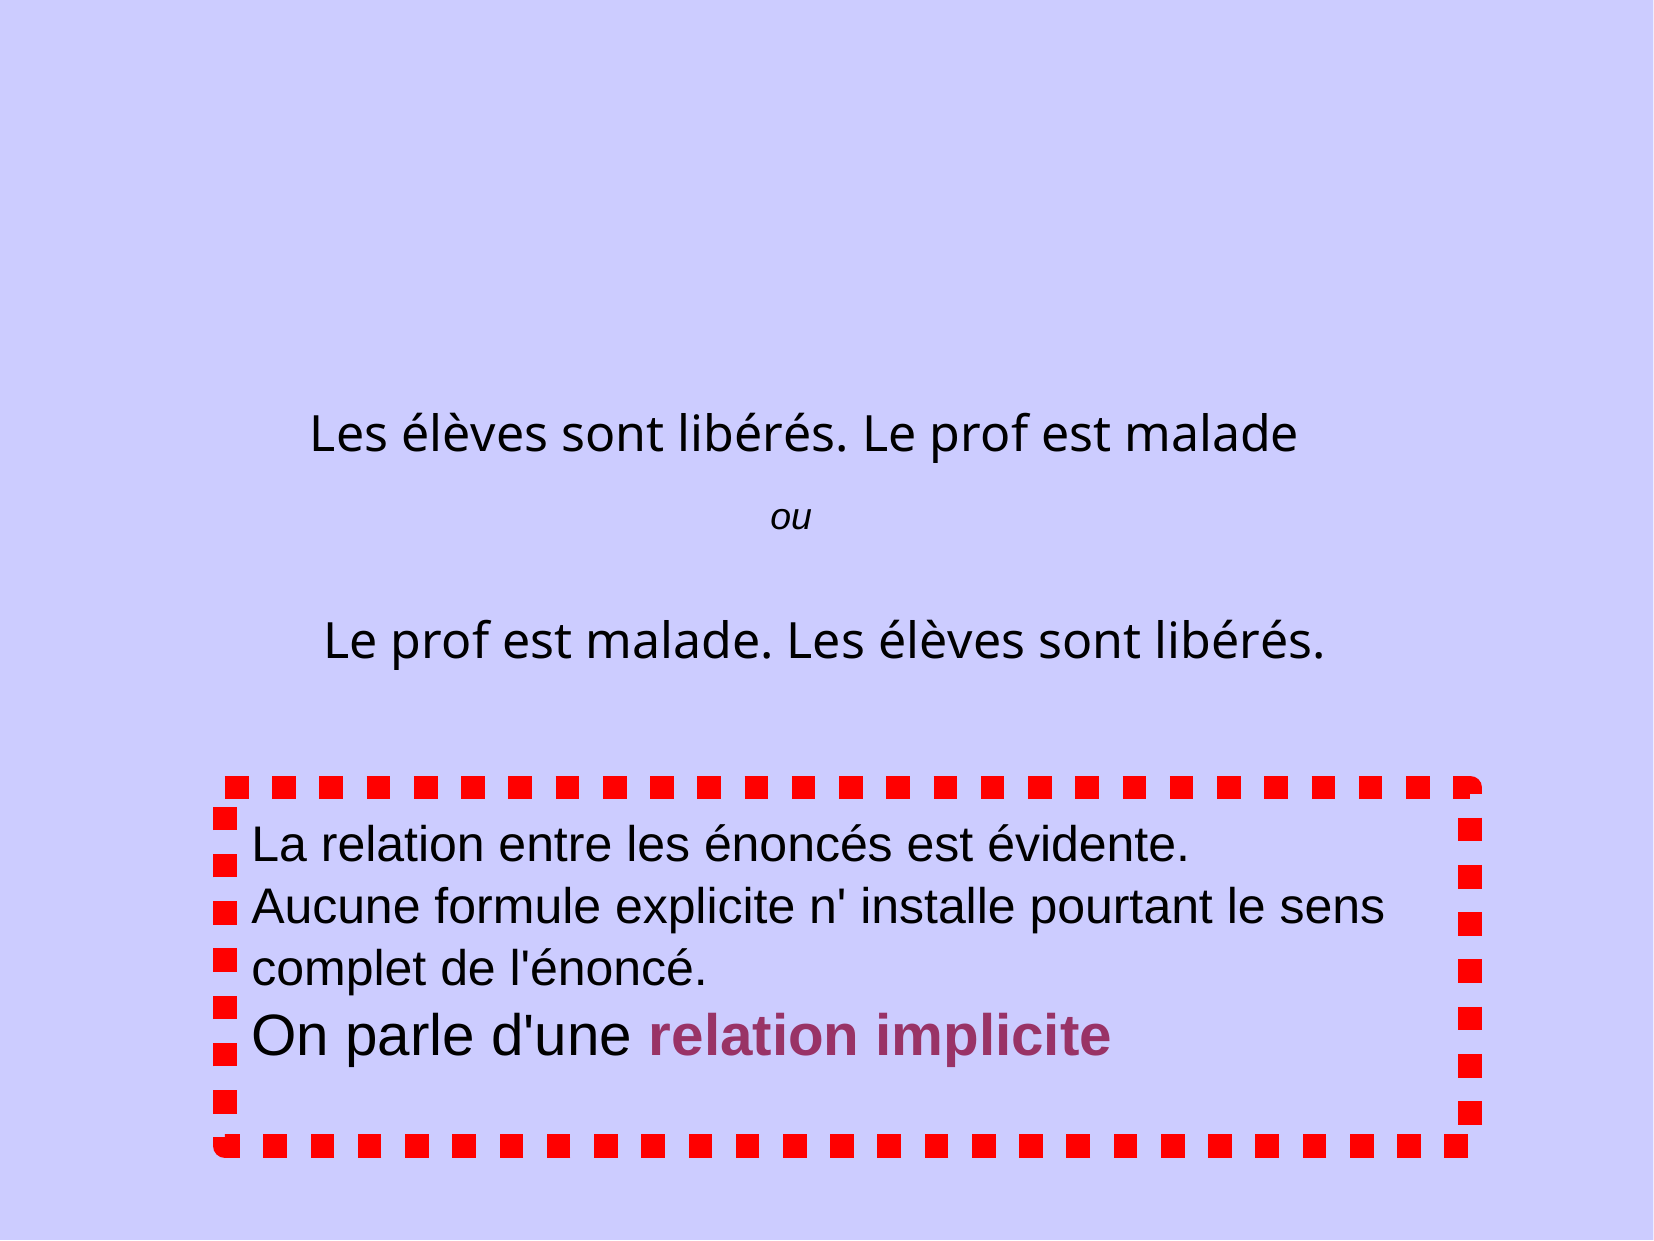

Les élèves sont libérés. Le prof est malade
ou
 Le prof est malade. Les élèves sont libérés.
La relation entre les énoncés est évidente.
Aucune formule explicite n' installe pourtant le sens complet de l'énoncé.
On parle d'une relation implicite